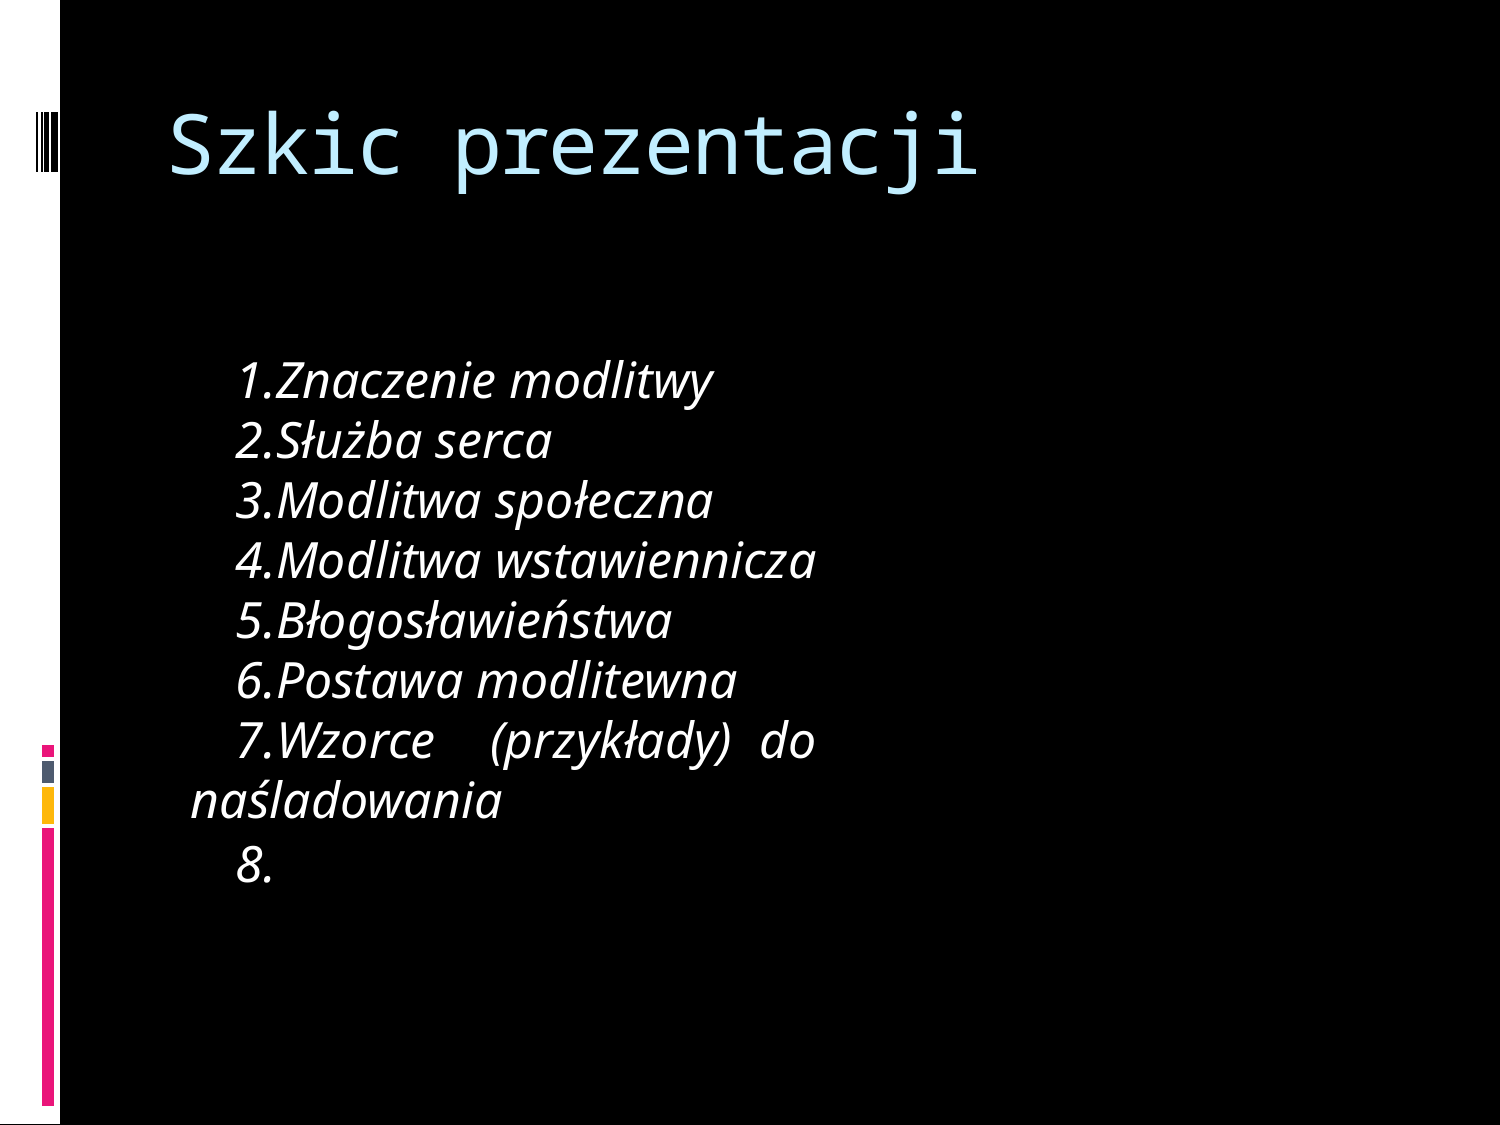

# Szkic prezentacji
Znaczenie modlitwy
Służba serca
Modlitwa społeczna
Modlitwa wstawiennicza
Błogosławieństwa
Postawa modlitewna
Wzorce (przykłady) do naśladowania